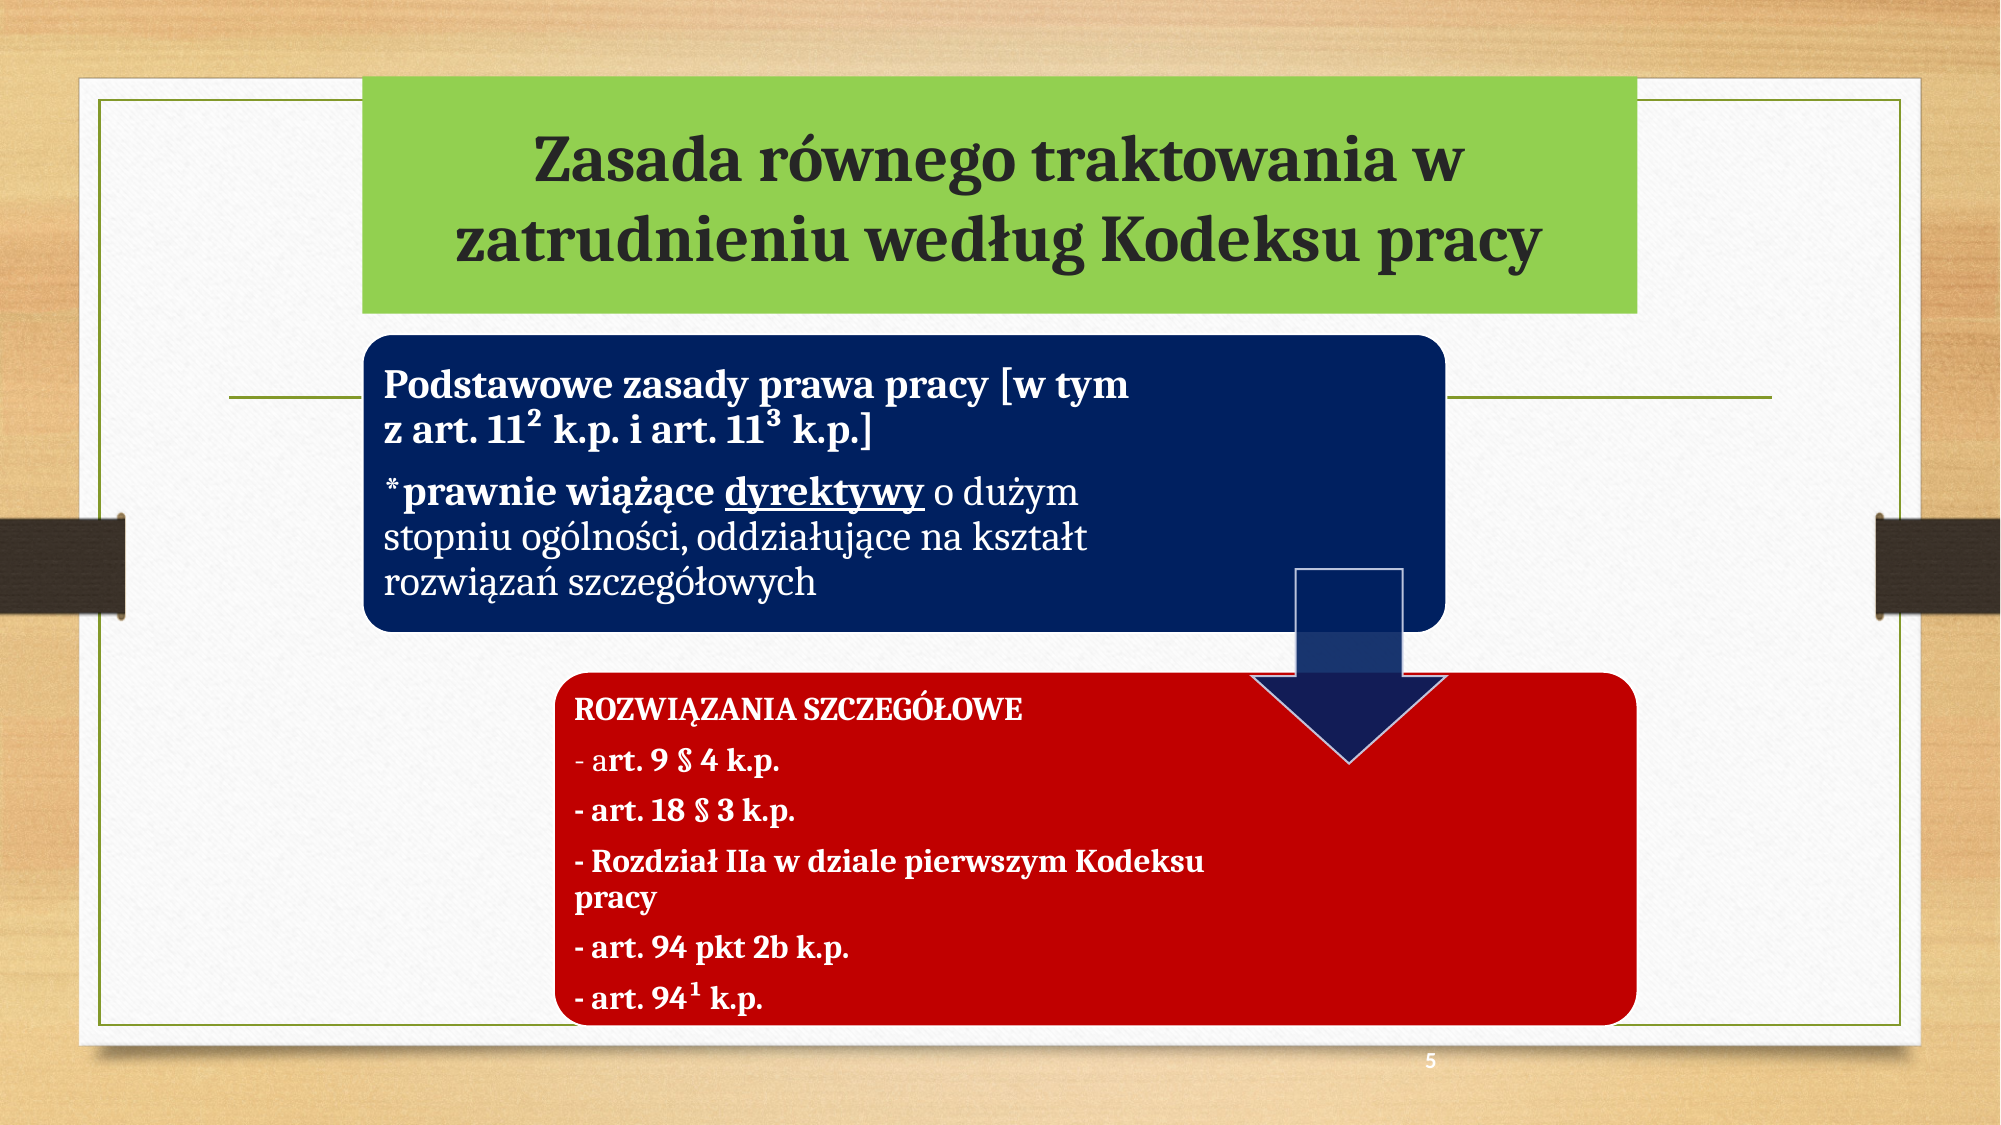

# Zasada równego traktowania w zatrudnieniu według Kodeksu pracy
Podstawowe zasady prawa pracy [w tym z art. 11² k.p. i art. 11³ k.p.]
*prawnie wiążące dyrektywy o dużym stopniu ogólności, oddziałujące na kształt rozwiązań szczegółowych
ROZWIĄZANIA SZCZEGÓŁOWE
- art. 9 § 4 k.p.
- art. 18 § 3 k.p.
- Rozdział IIa w dziale pierwszym Kodeksu pracy
- art. 94 pkt 2b k.p.
- art. 94¹ k.p.